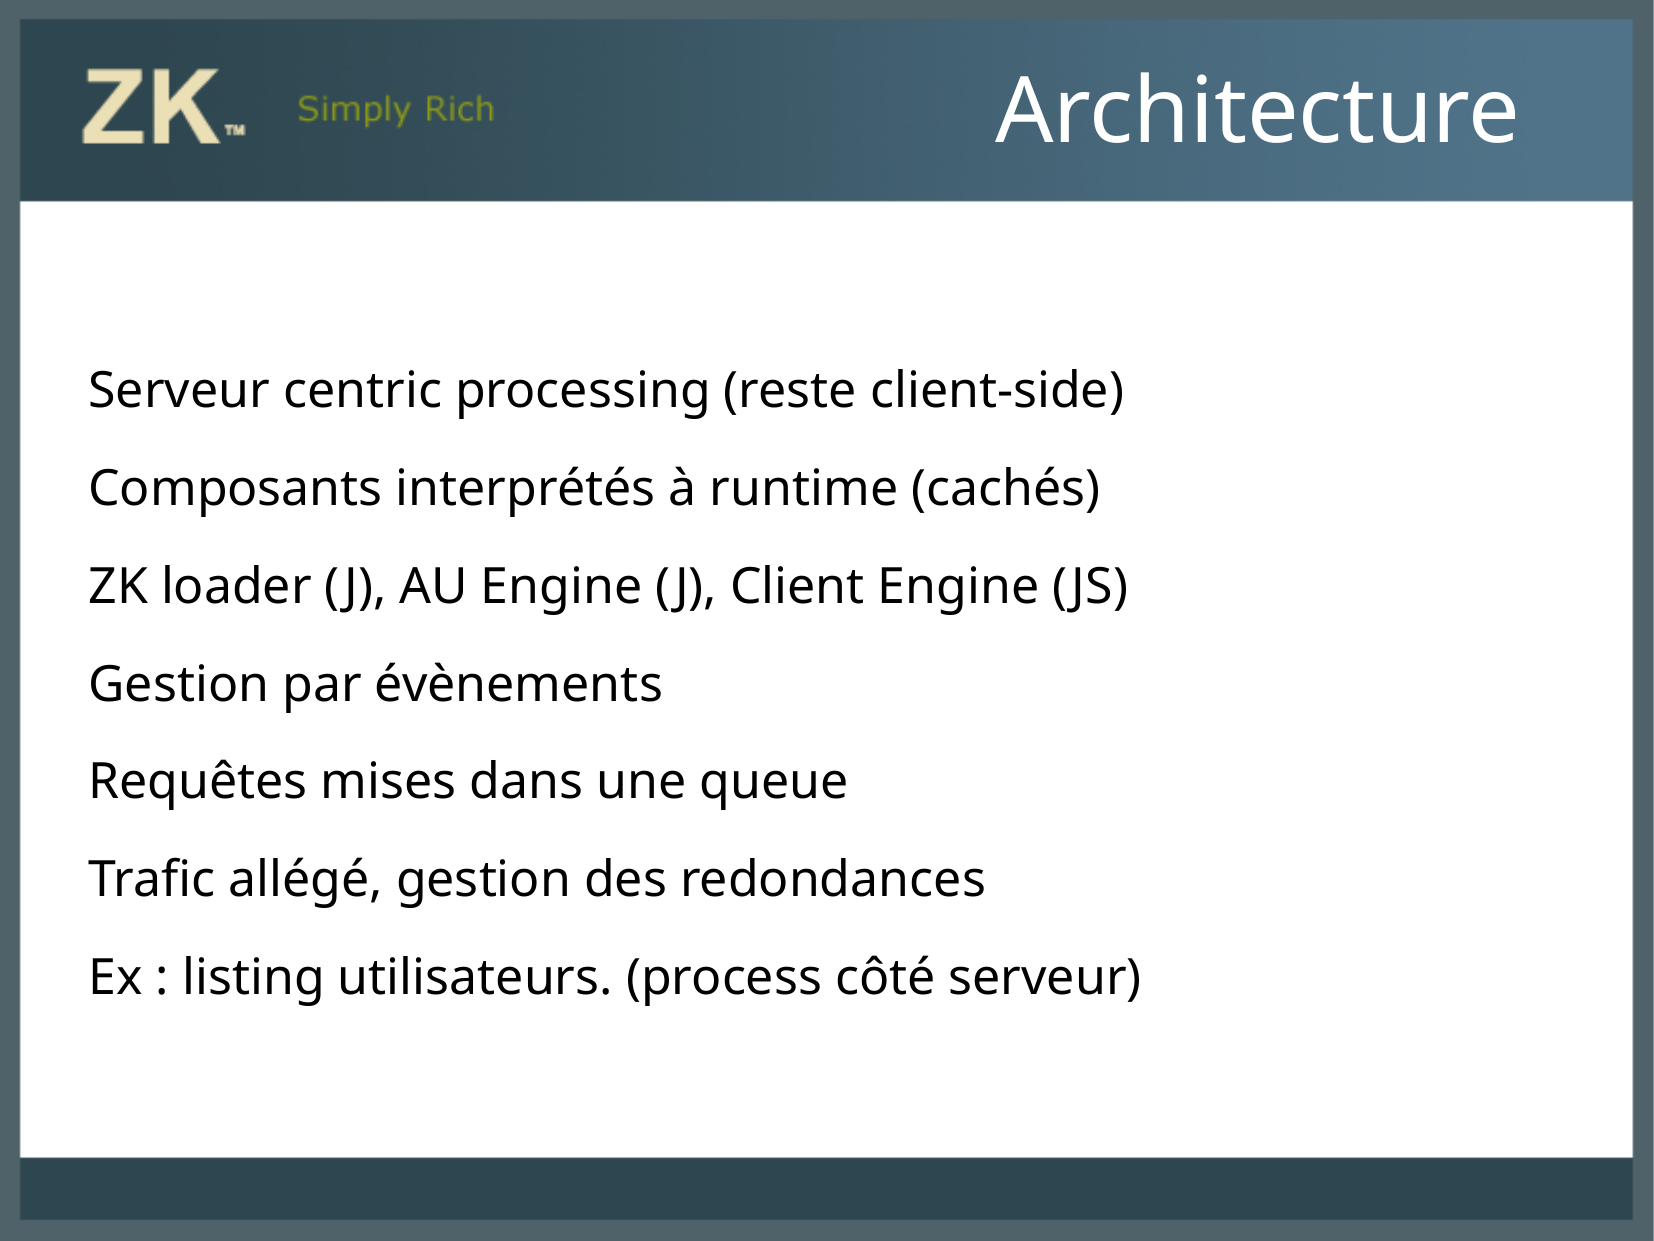

# Architecture
Serveur centric processing (reste client-side)
Composants interprétés à runtime (cachés)
ZK loader (J), AU Engine (J), Client Engine (JS)
Gestion par évènements
Requêtes mises dans une queue
Trafic allégé, gestion des redondances
Ex : listing utilisateurs. (process côté serveur)